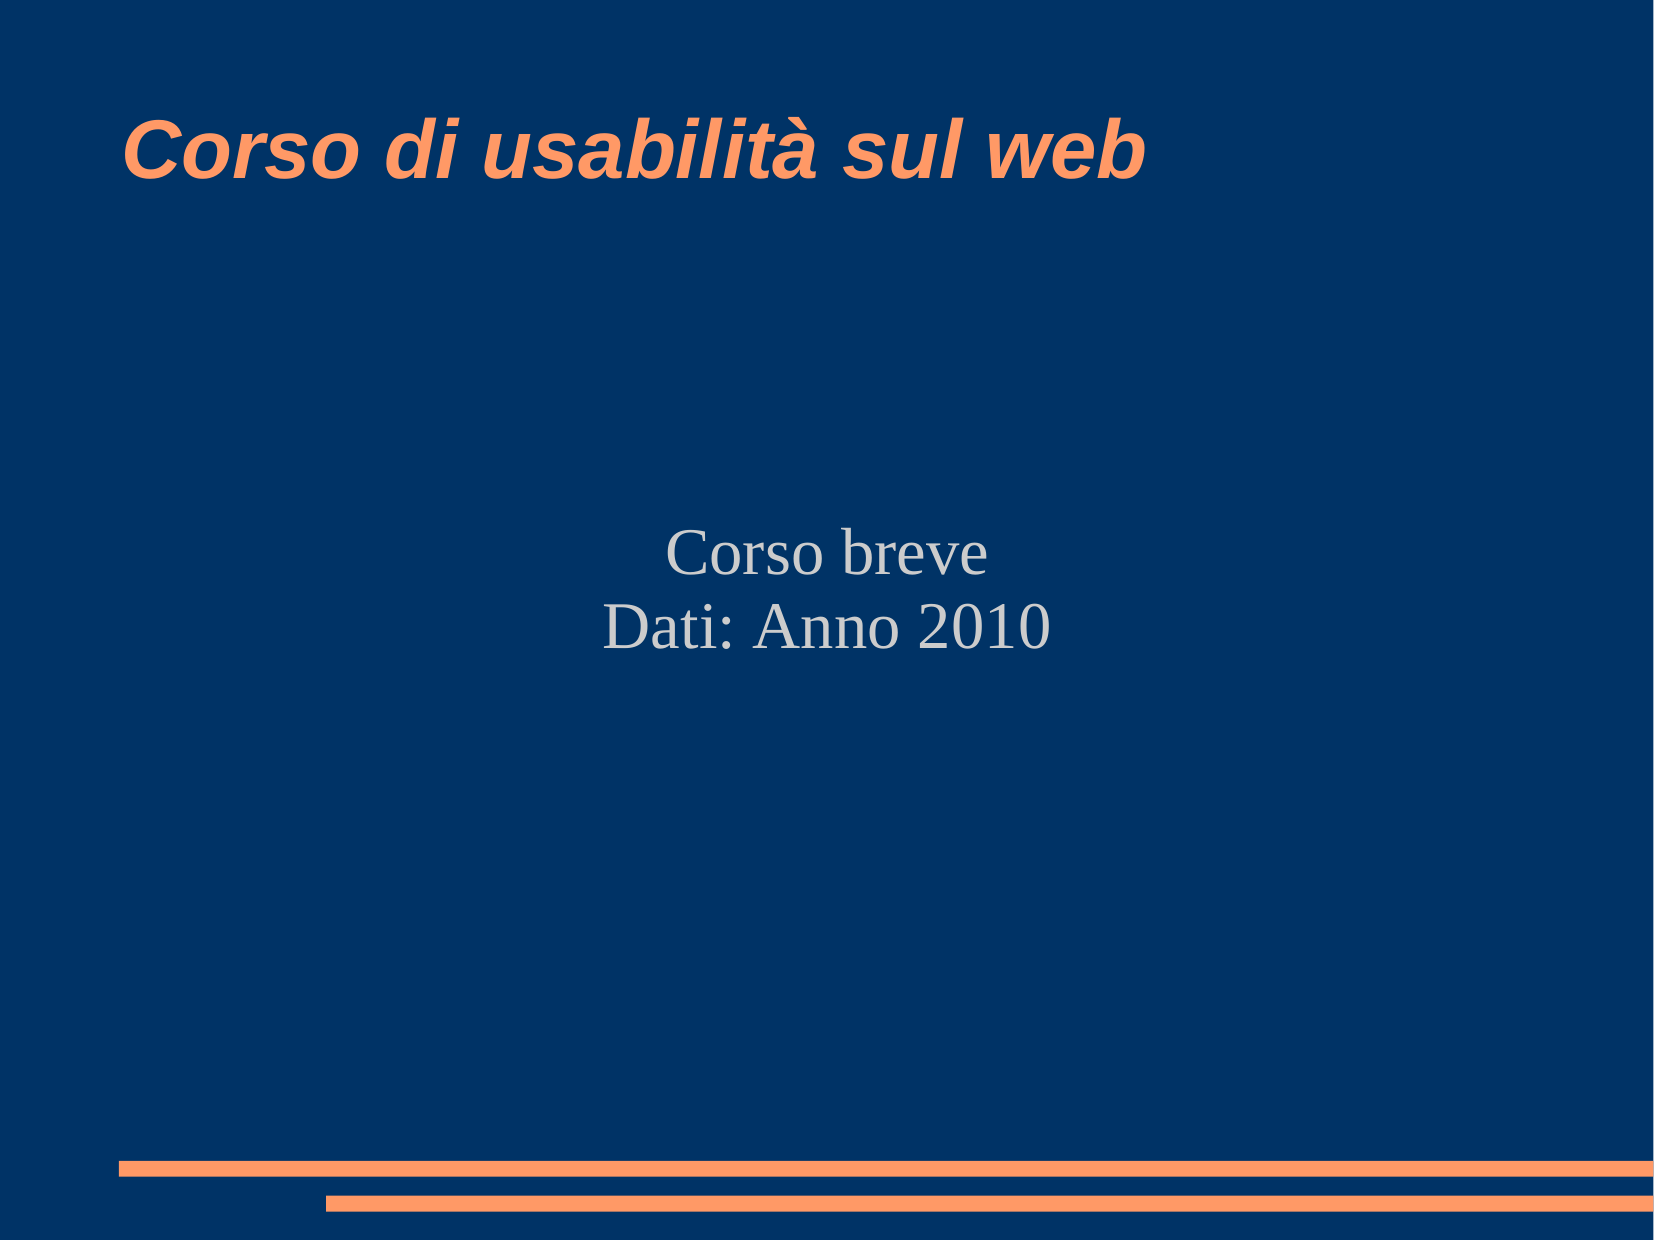

# Corso di usabilità sul web
Corso breve
Dati: Anno 2010